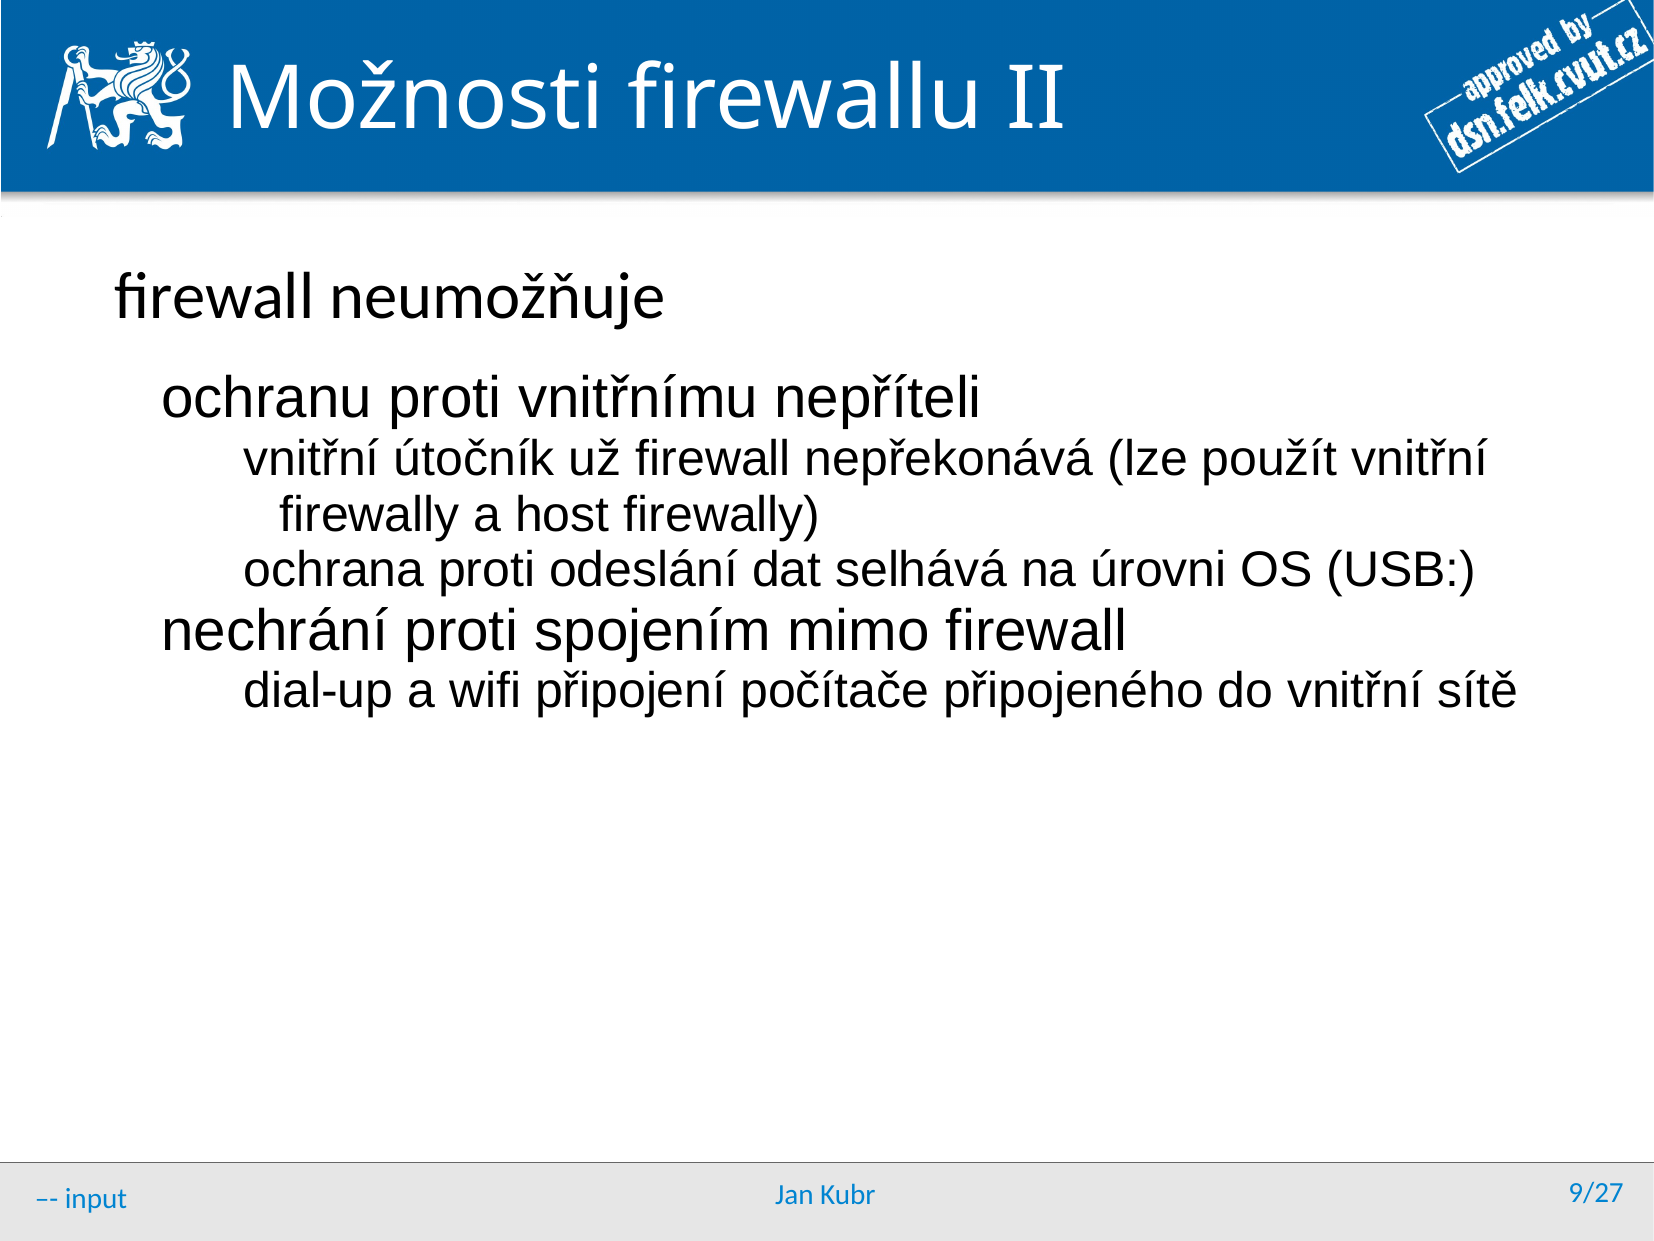

# Možnosti firewallu II
 firewall neumožňuje
ochranu proti vnitřnímu nepříteli
vnitřní útočník už firewall nepřekonává (lze použít vnitřní firewally a host firewally)
ochrana proti odeslání dat selhává na úrovni OS (USB:)
nechrání proti spojením mimo firewall
dial-up a wifi připojení počítače připojeného do vnitřní sítě
9
Jan Kubr
02/2006